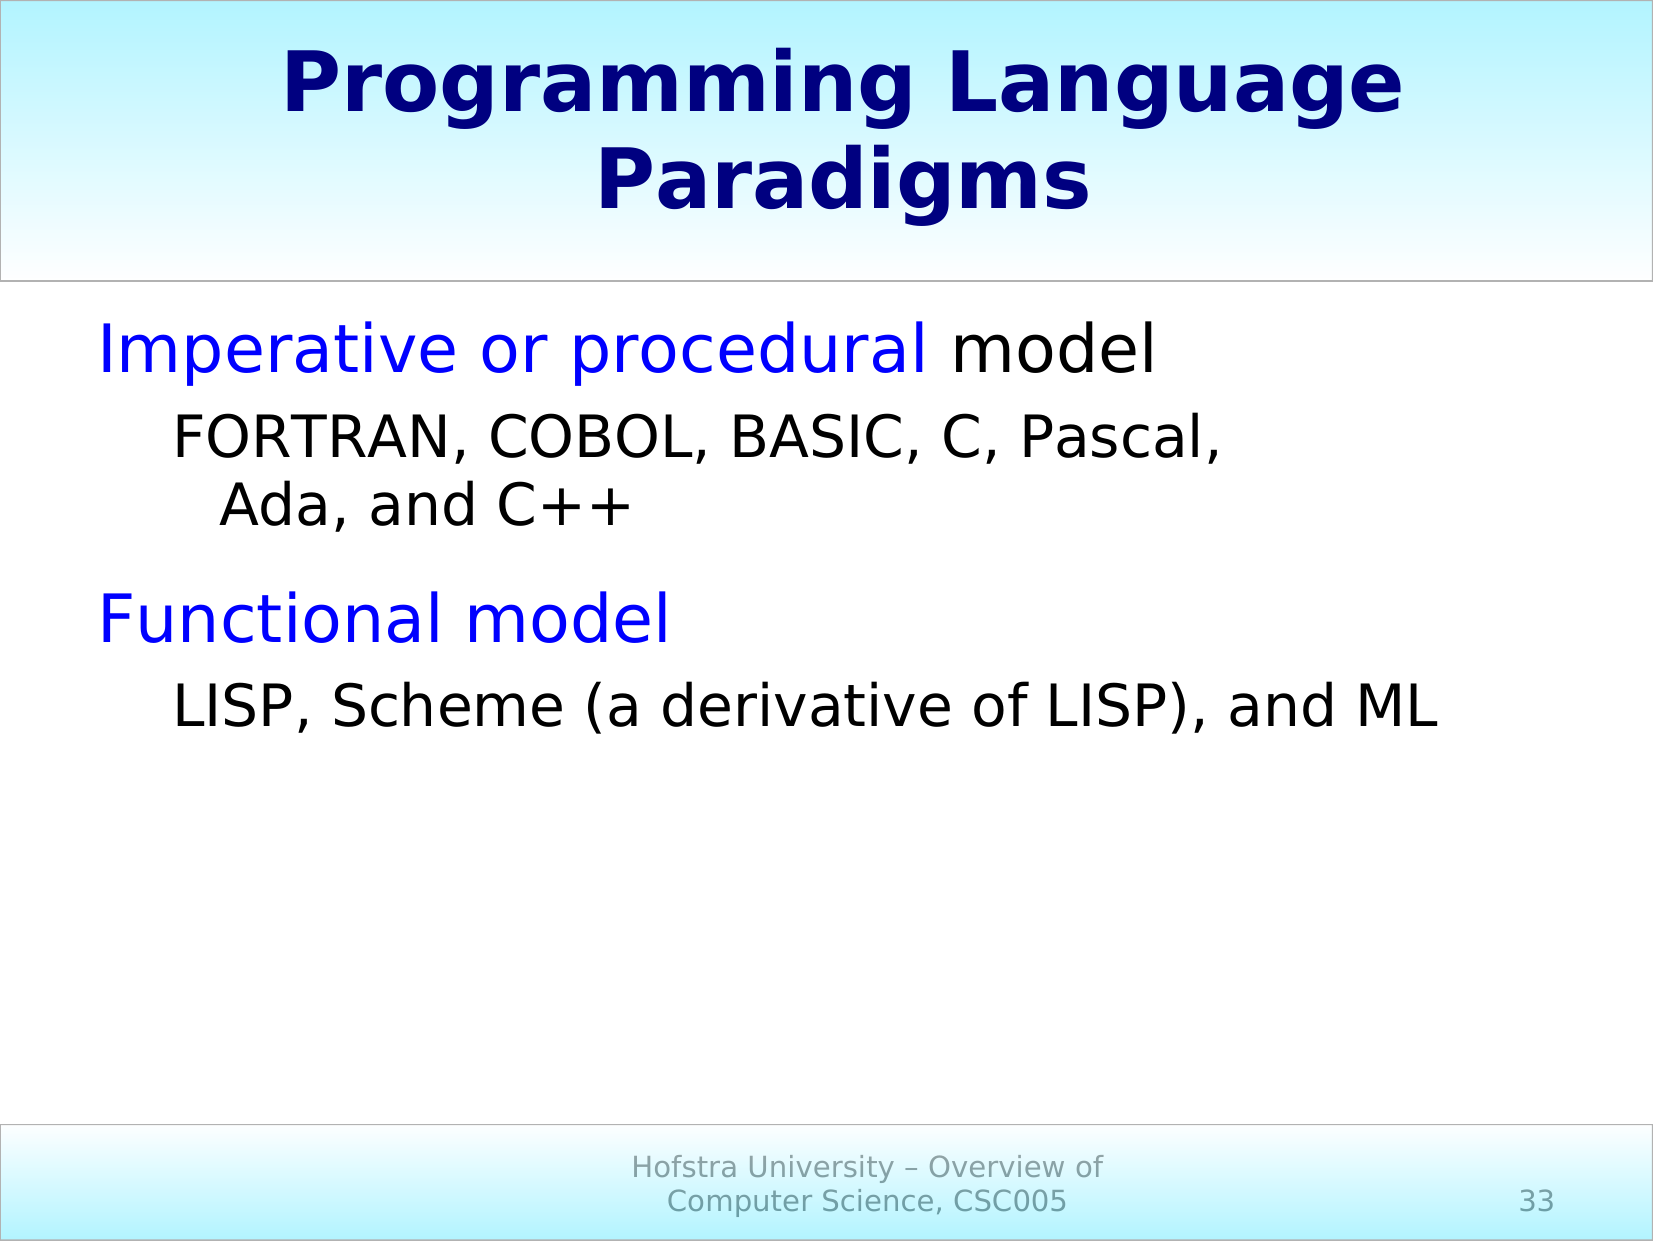

# Programming Language Paradigms
Imperative or procedural model
FORTRAN, COBOL, BASIC, C, Pascal,
Ada, and C++
Functional model
LISP, Scheme (a derivative of LISP), and ML
33